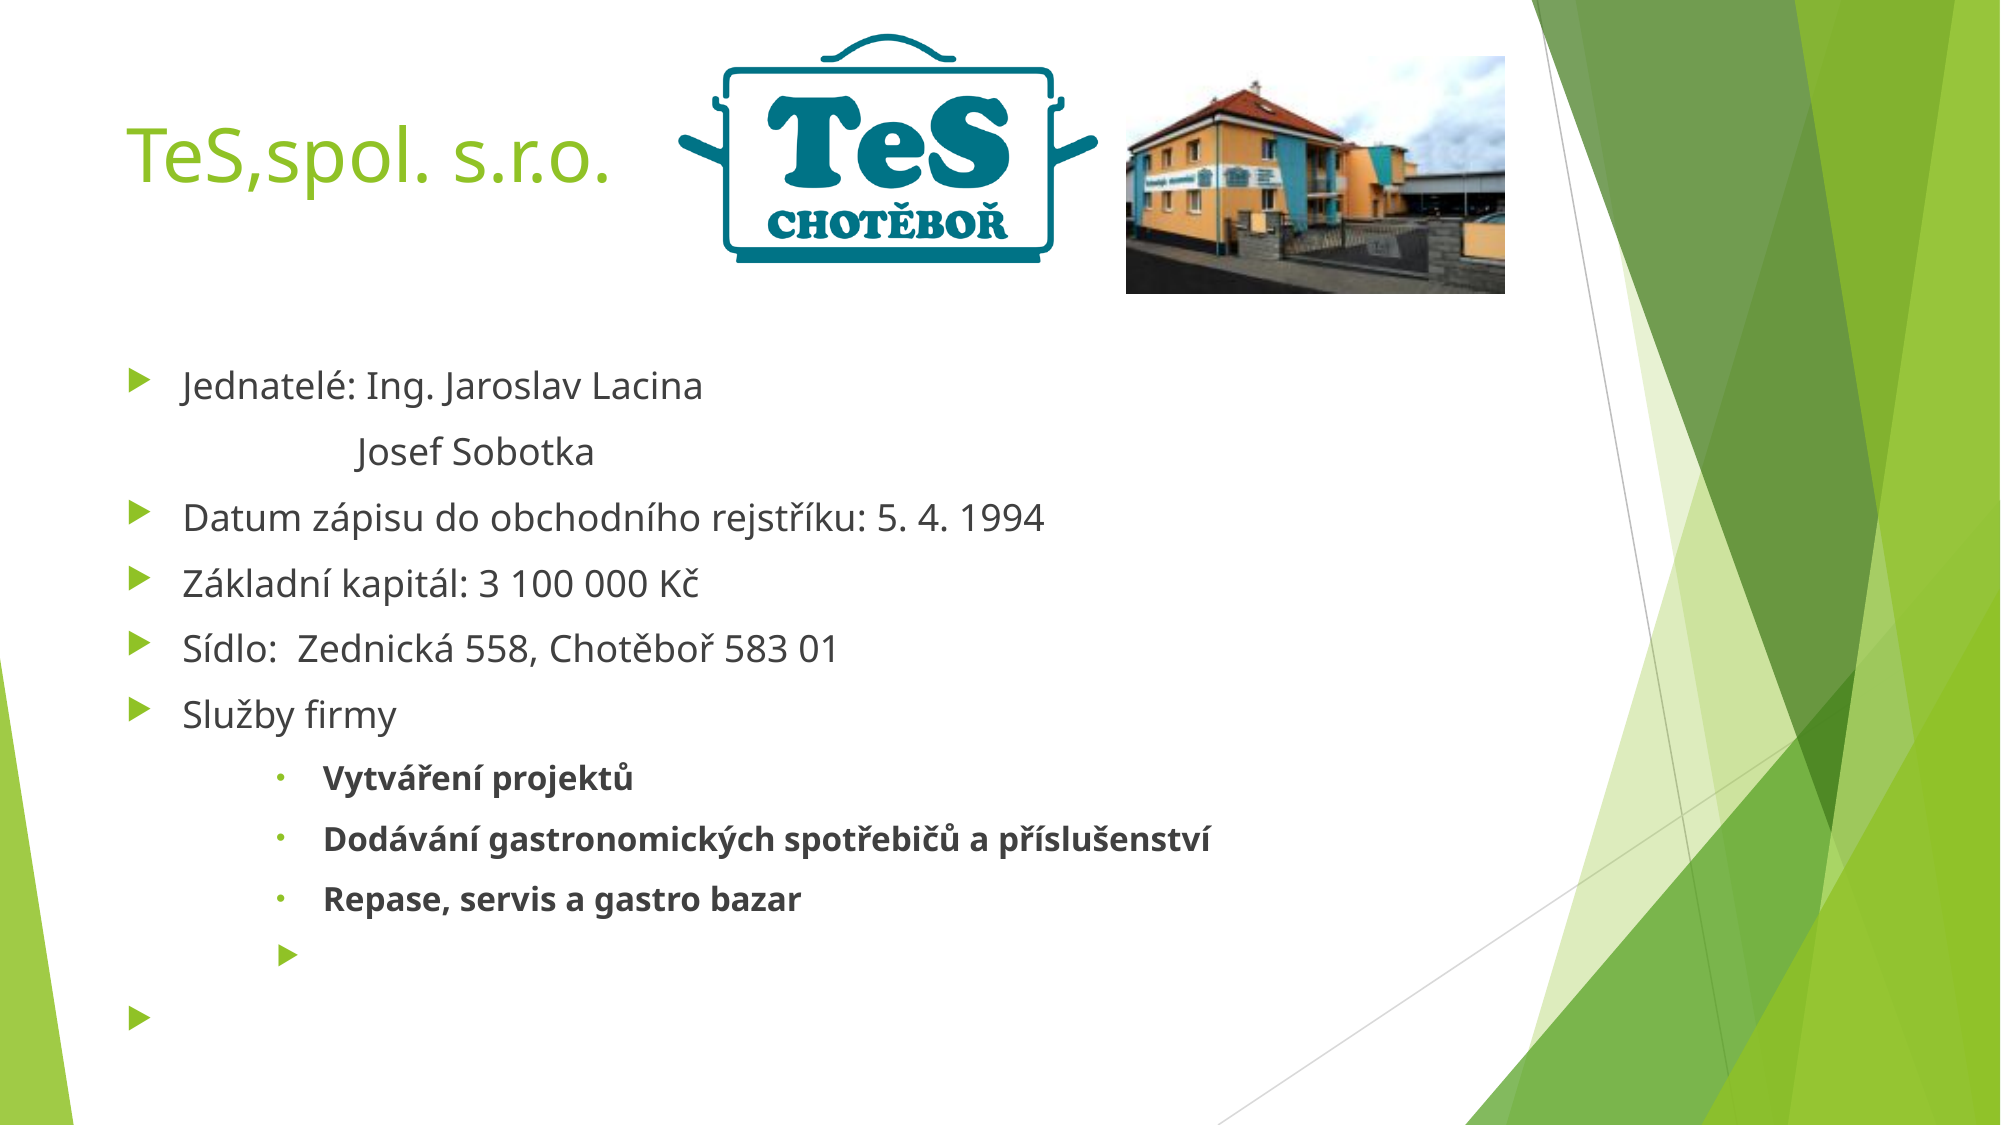

# TeS,spol. s.r.o.
Jednatelé: Ing. Jaroslav Lacina
	 Josef Sobotka
Datum zápisu do obchodního rejstříku: 5. 4. 1994
Základní kapitál: 3 100 000 Kč
Sídlo: Zednická 558, Chotěboř 583 01
Služby firmy
Vytváření projektů
Dodávání gastronomických spotřebičů a příslušenství
Repase, servis a gastro bazar